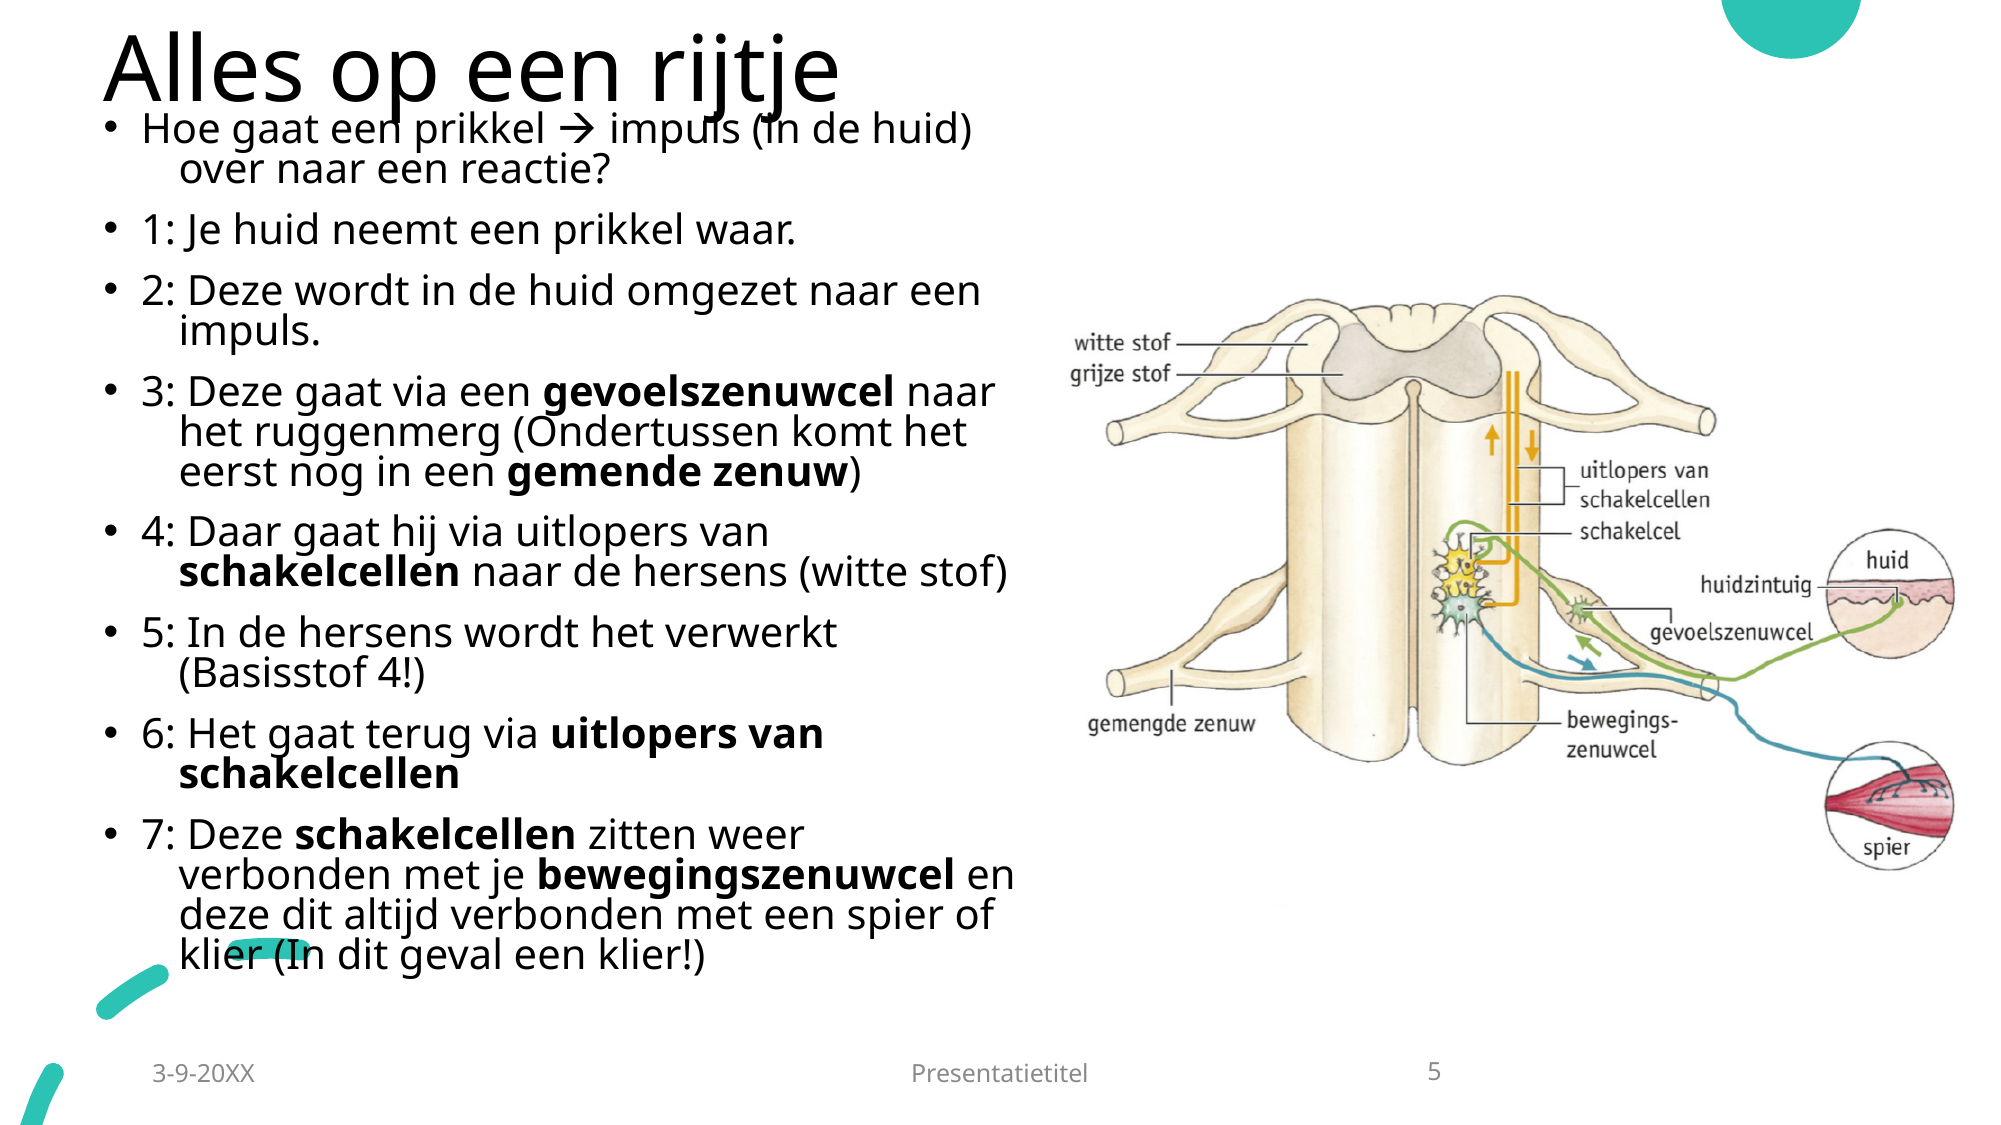

# Alles op een rijtje
Hoe gaat een prikkel  impuls (in de huid) over naar een reactie?
1: Je huid neemt een prikkel waar.
2: Deze wordt in de huid omgezet naar een impuls.
3: Deze gaat via een gevoelszenuwcel naar het ruggenmerg (Ondertussen komt het eerst nog in een gemende zenuw)
4: Daar gaat hij via uitlopers van schakelcellen naar de hersens (witte stof)
5: In de hersens wordt het verwerkt (Basisstof 4!)
6: Het gaat terug via uitlopers van schakelcellen
7: Deze schakelcellen zitten weer verbonden met je bewegingszenuwcel en deze dit altijd verbonden met een spier of klier (In dit geval een klier!)
3-9-20XX
Presentatietitel